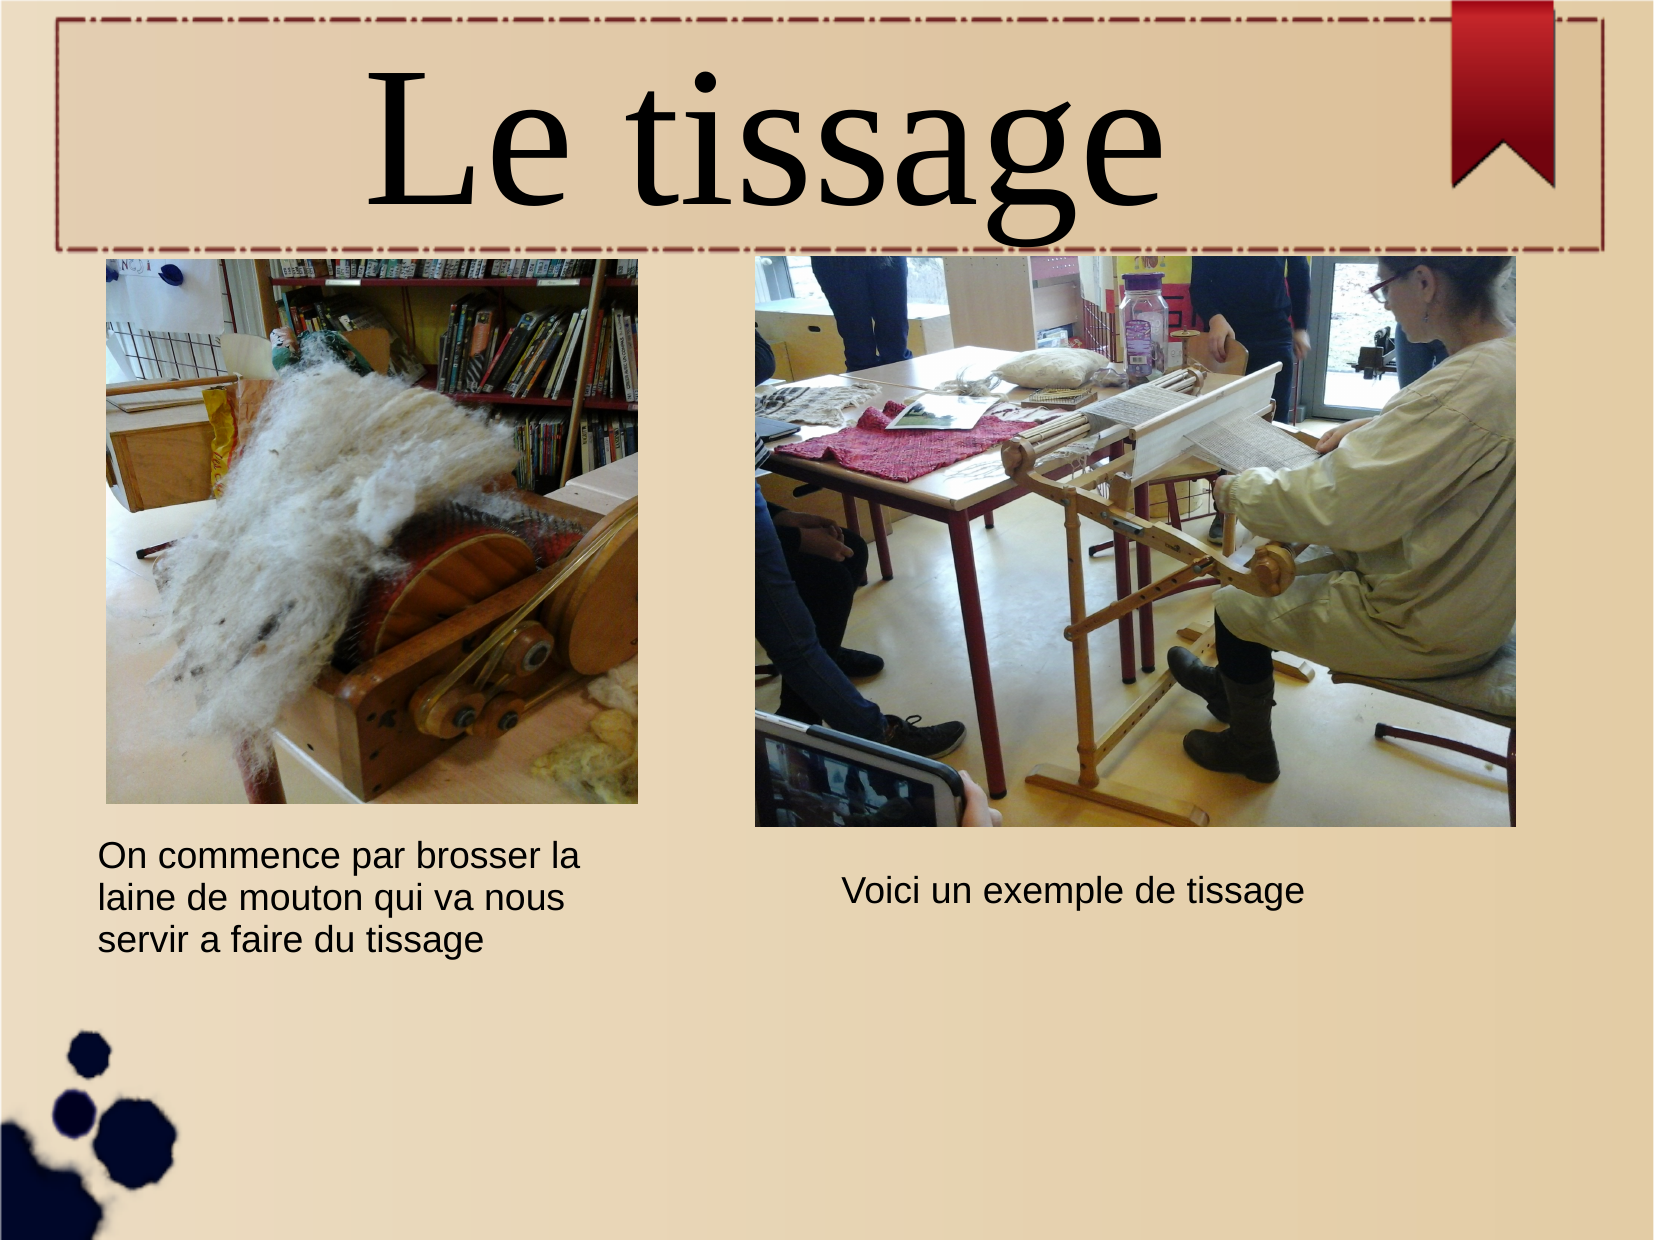

# Le tissage
On commence par brosser la laine de mouton qui va nous servir a faire du tissage
Voici un exemple de tissage